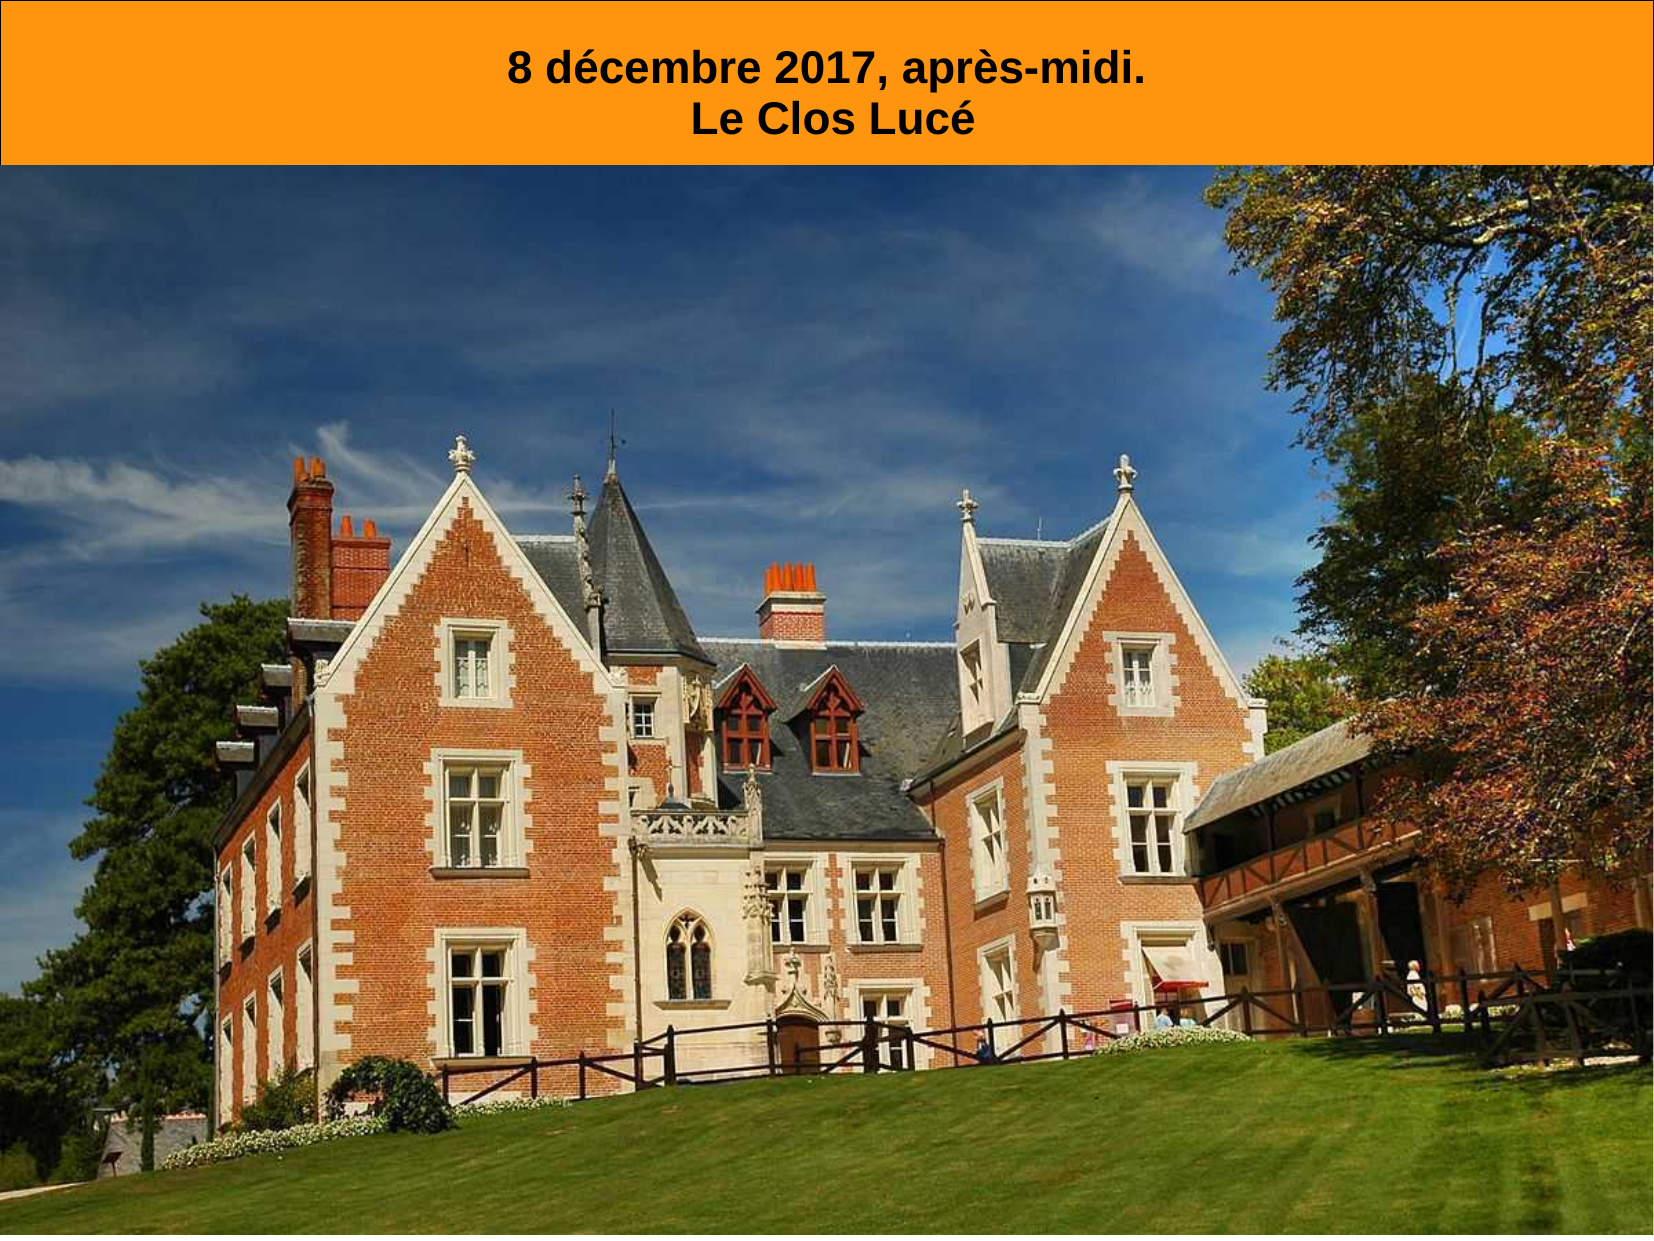

8 décembre 2017, après-midi.
 Le Clos Lucé